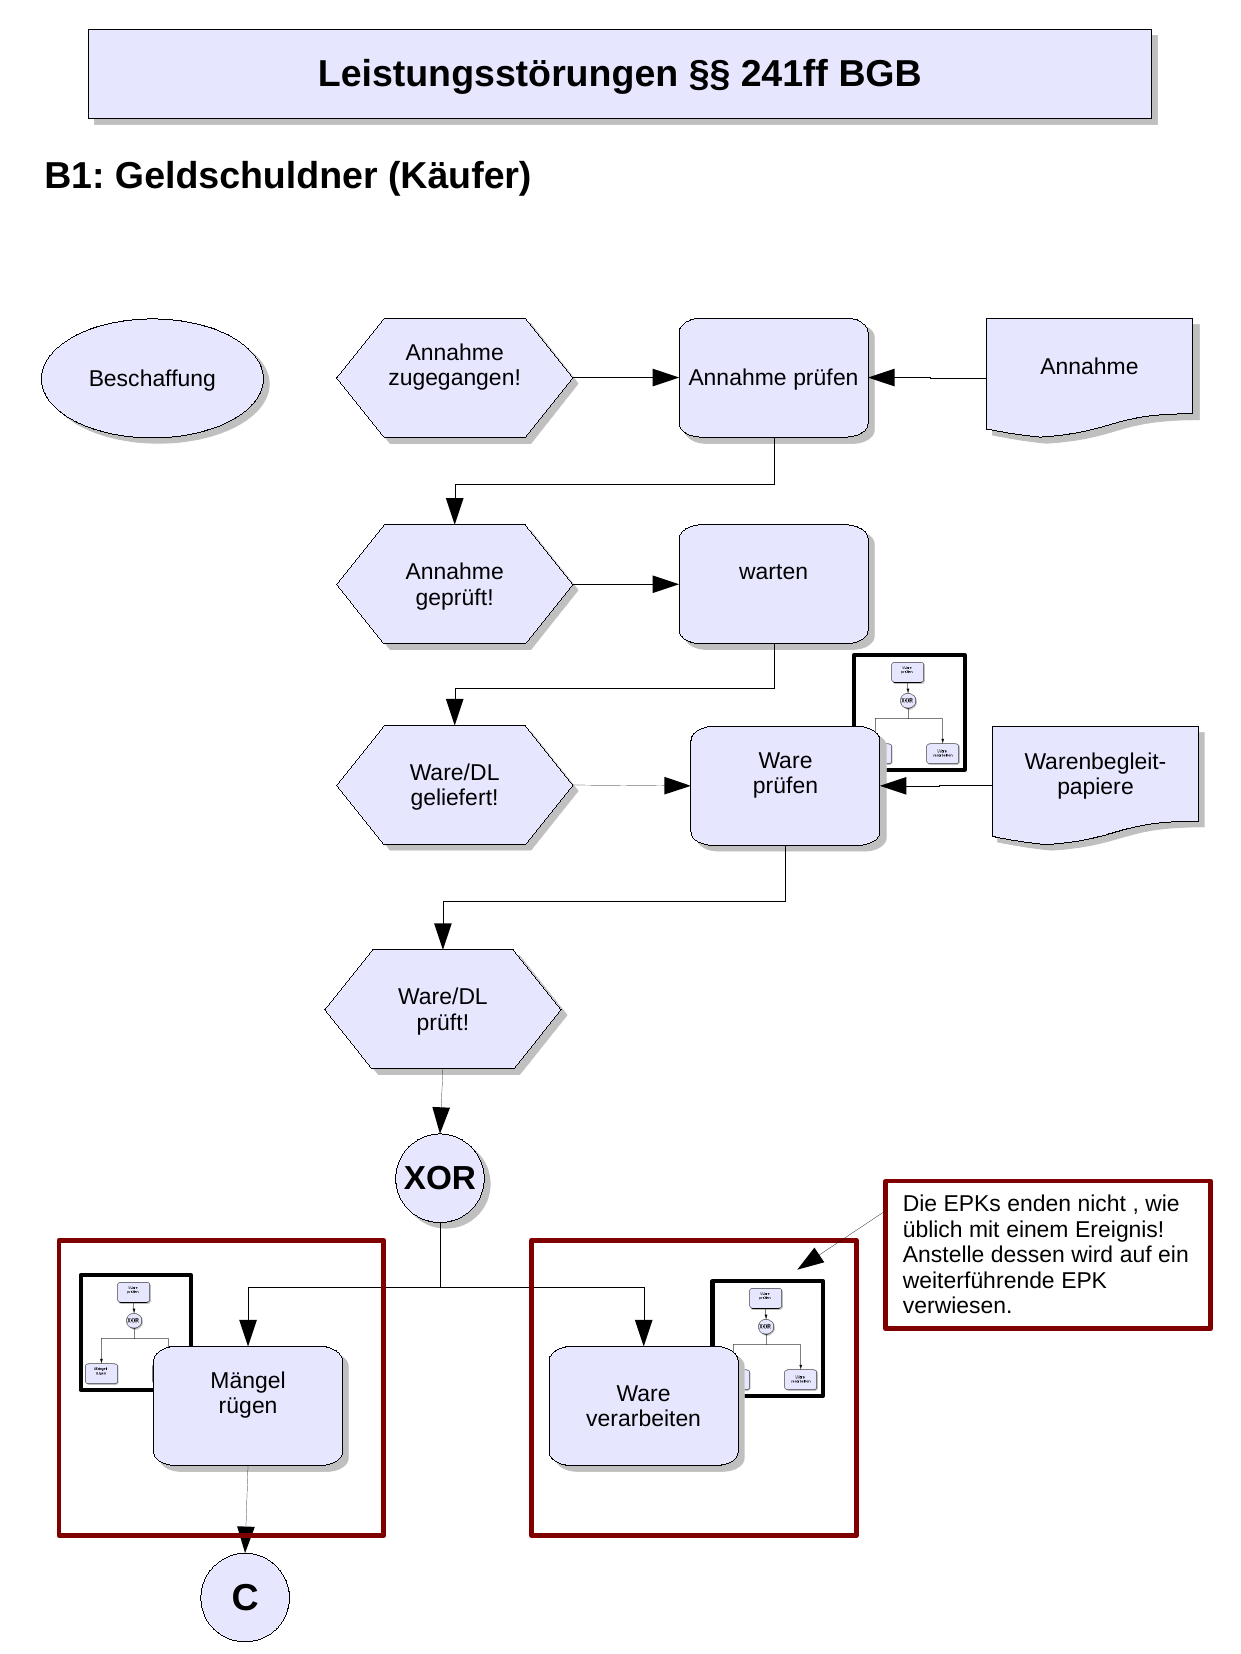

Leistungsstörungen §§ 241ff BGB
B1: Geldschuldner (Käufer)
Annahme
zugegangen!
Annahme prüfen
Beschaffung
Annahme
Annahme
geprüft!
warten
Ware/DL
geliefert!
Ware
prüfen
Warenbegleit-
papiere
Ware/DL
prüft!
XOR
Die EPKs enden nicht , wie
üblich mit einem Ereignis!
Anstelle dessen wird auf ein
weiterführende EPK
verwiesen.
Mängel
rügen
Ware
verarbeiten
C